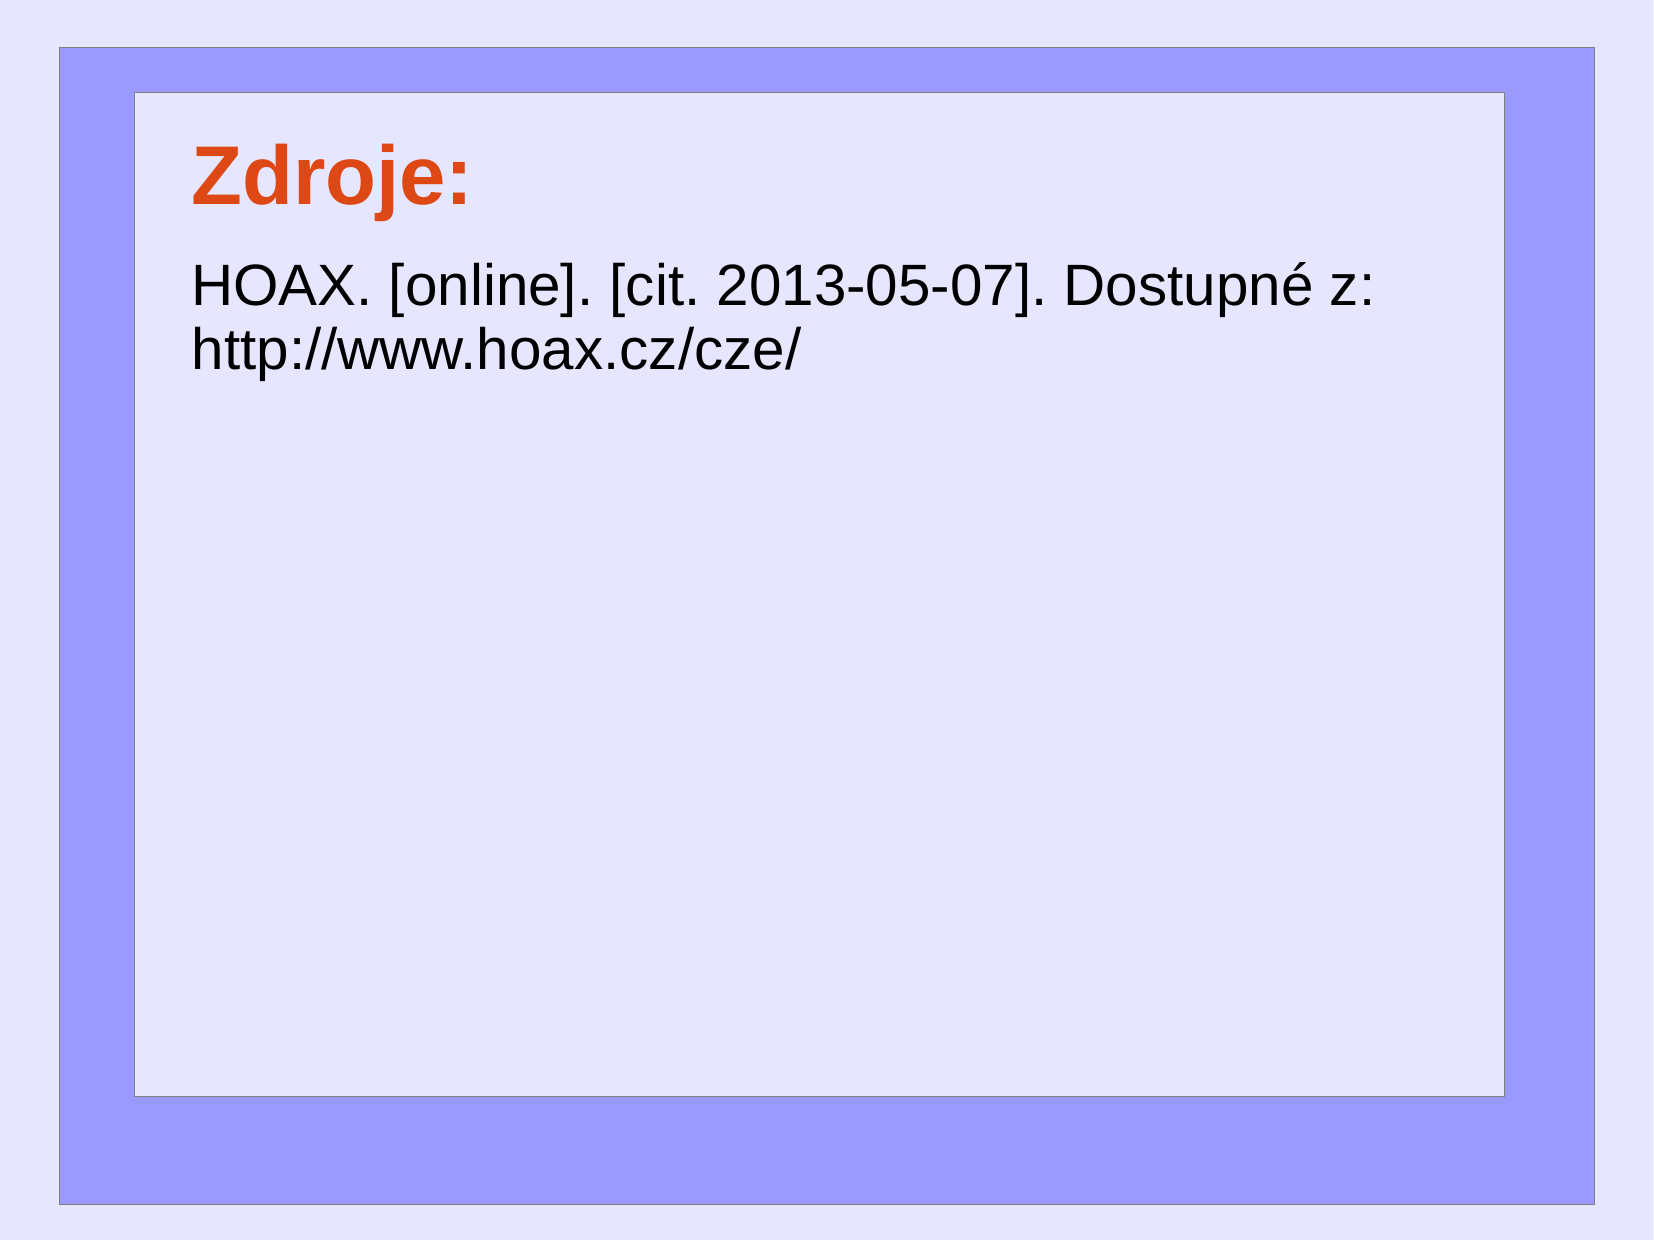

Zdroje:
HOAX. [online]. [cit. 2013-05-07]. Dostupné z: http://www.hoax.cz/cze/
#